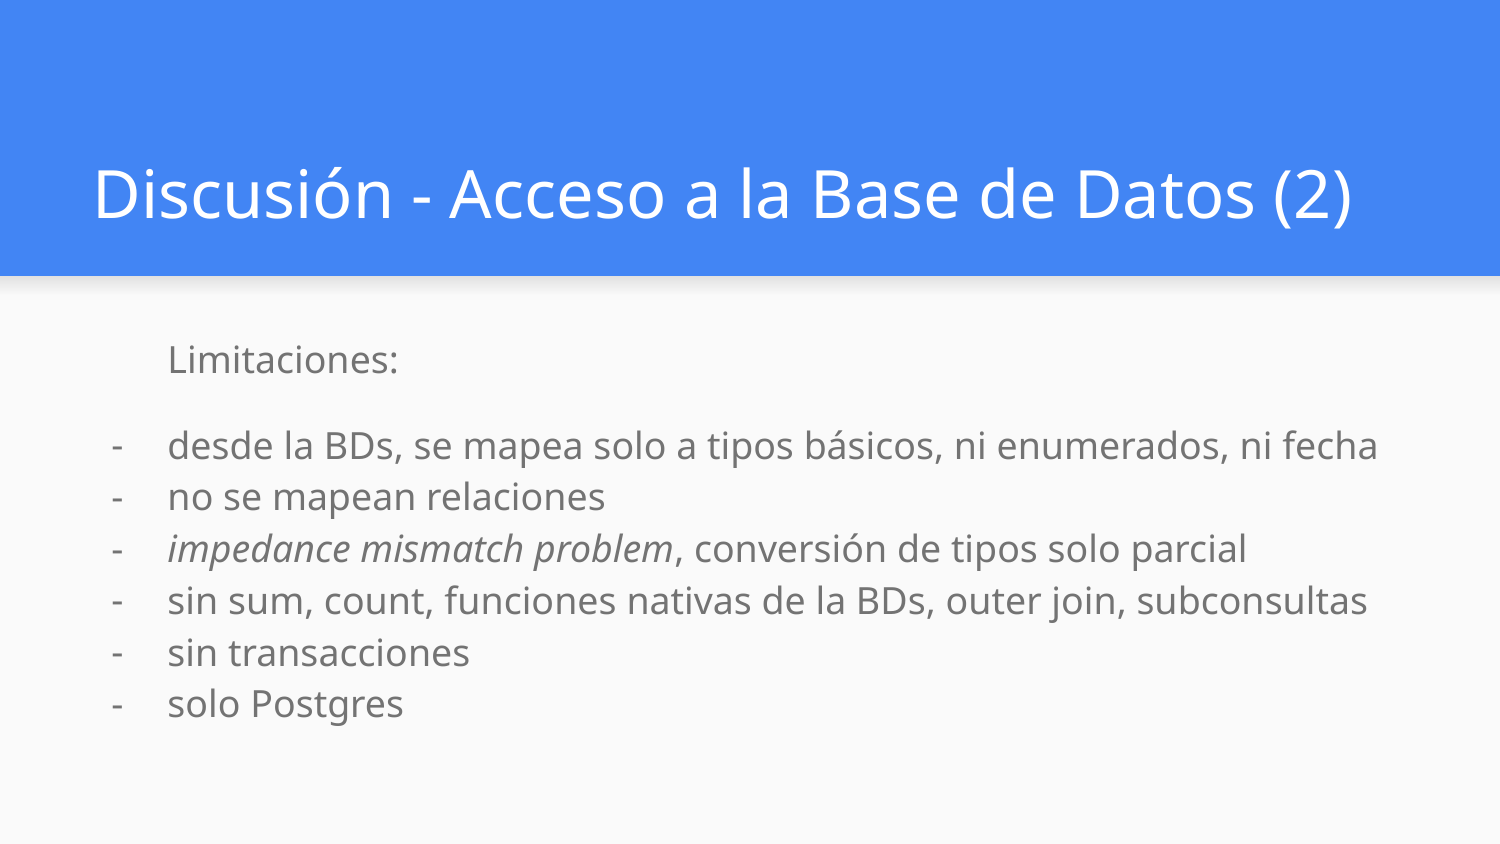

# Discusión - Acceso a la Base de Datos (2)
Limitaciones:
desde la BDs, se mapea solo a tipos básicos, ni enumerados, ni fecha
no se mapean relaciones
impedance mismatch problem, conversión de tipos solo parcial
sin sum, count, funciones nativas de la BDs, outer join, subconsultas
sin transacciones
solo Postgres